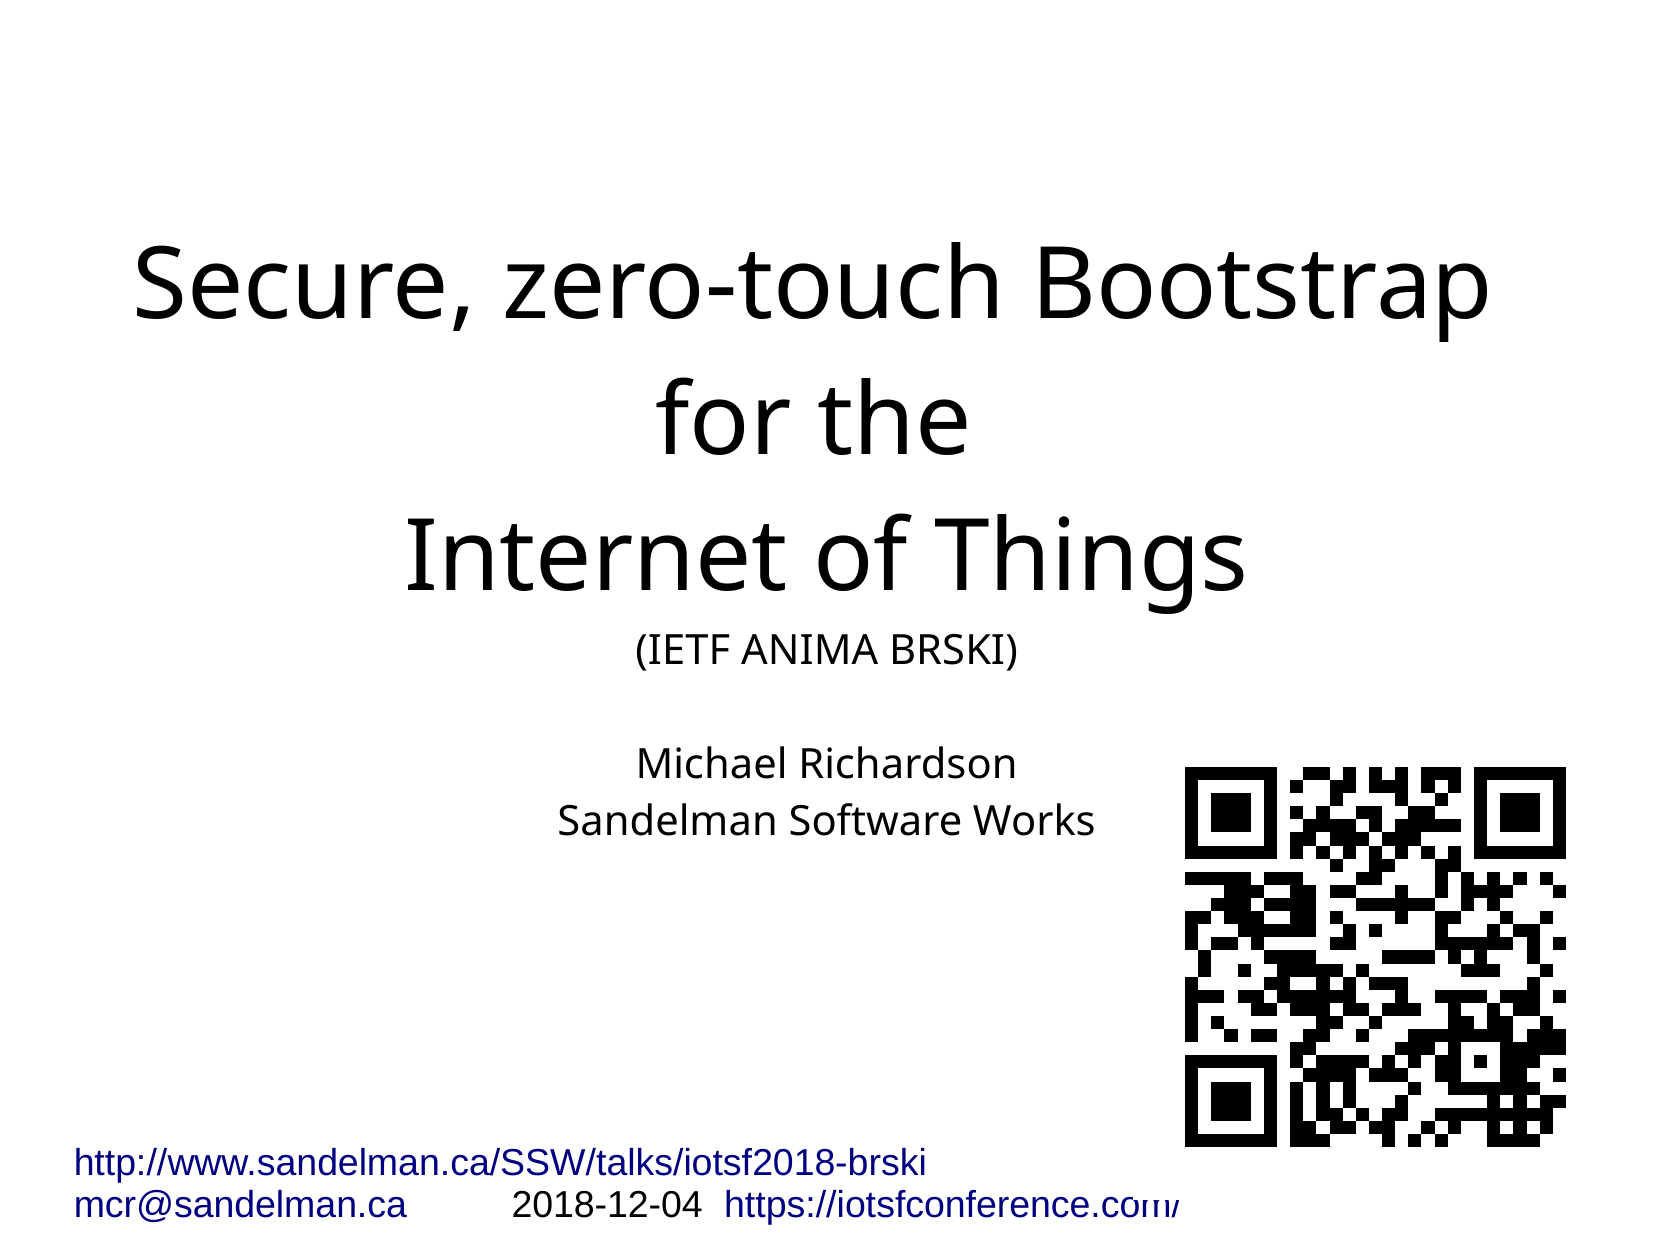

# Secure, zero-touch Bootstrap
for the
Internet of Things
(IETF ANIMA BRSKI)
Michael Richardson
Sandelman Software Works
1
http://www.sandelman.ca/SSW/talks/iotsf2018-brski
mcr@sandelman.ca 2018-12-04 https://iotsfconference.com/